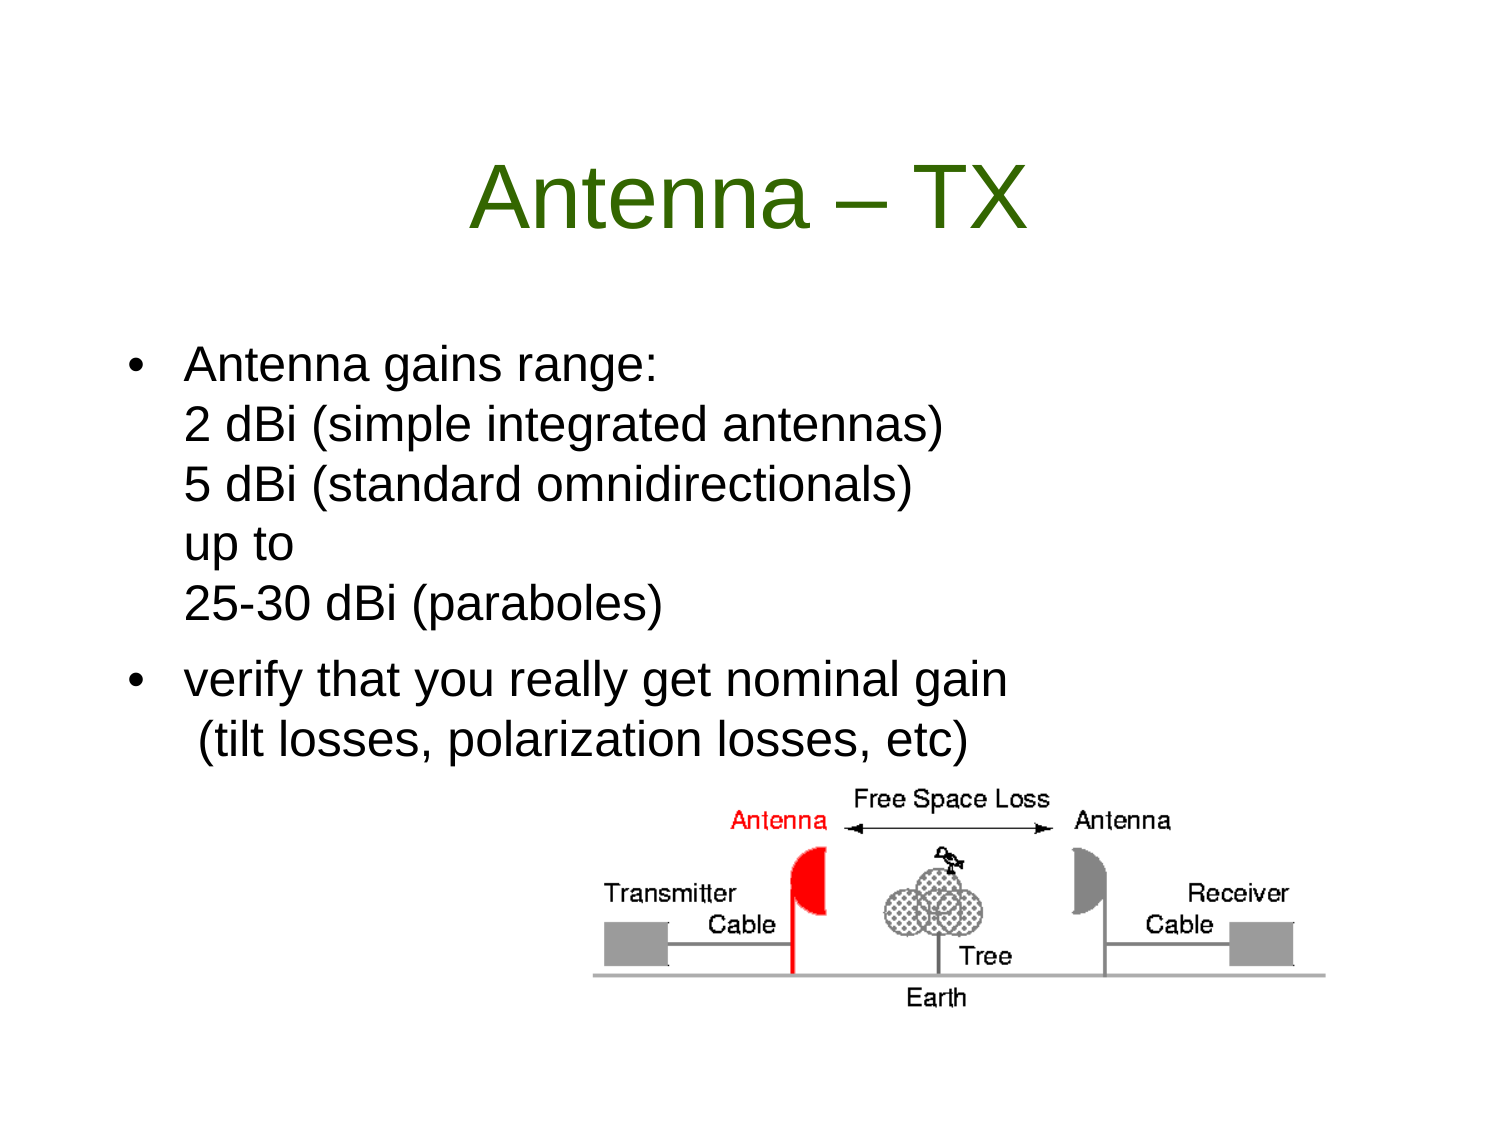

# Antenna – TX
Antenna gains range:
2 dBi (simple integrated antennas)
5 dBi (standard omnidirectionals)
up to
25-30 dBi (paraboles)
verify that you really get nominal gain
 (tilt losses, polarization losses, etc)